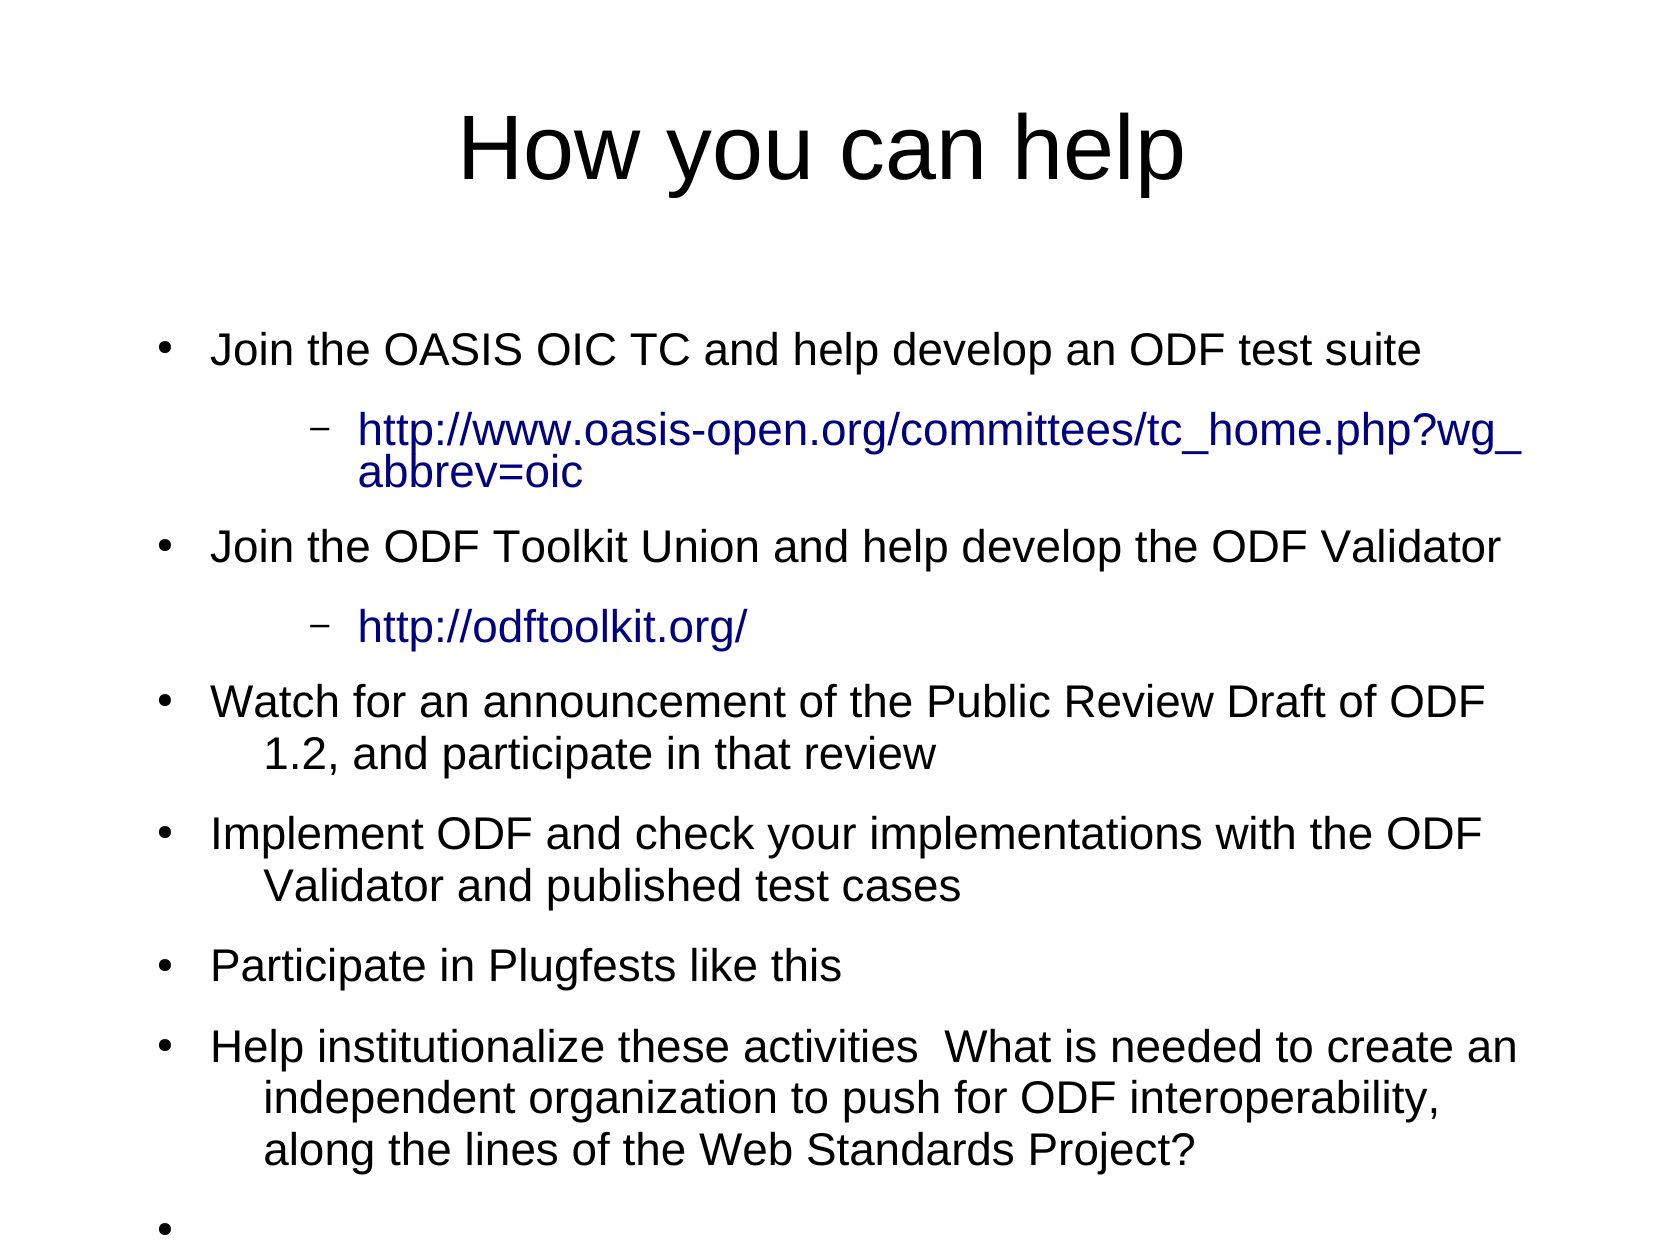

# How you can help
Join the OASIS OIC TC and help develop an ODF test suite
http://www.oasis-open.org/committees/tc_home.php?wg_abbrev=oic
Join the ODF Toolkit Union and help develop the ODF Validator
http://odftoolkit.org/
Watch for an announcement of the Public Review Draft of ODF 1.2, and participate in that review
Implement ODF and check your implementations with the ODF Validator and published test cases
Participate in Plugfests like this
Help institutionalize these activities What is needed to create an independent organization to push for ODF interoperability, along the lines of the Web Standards Project?